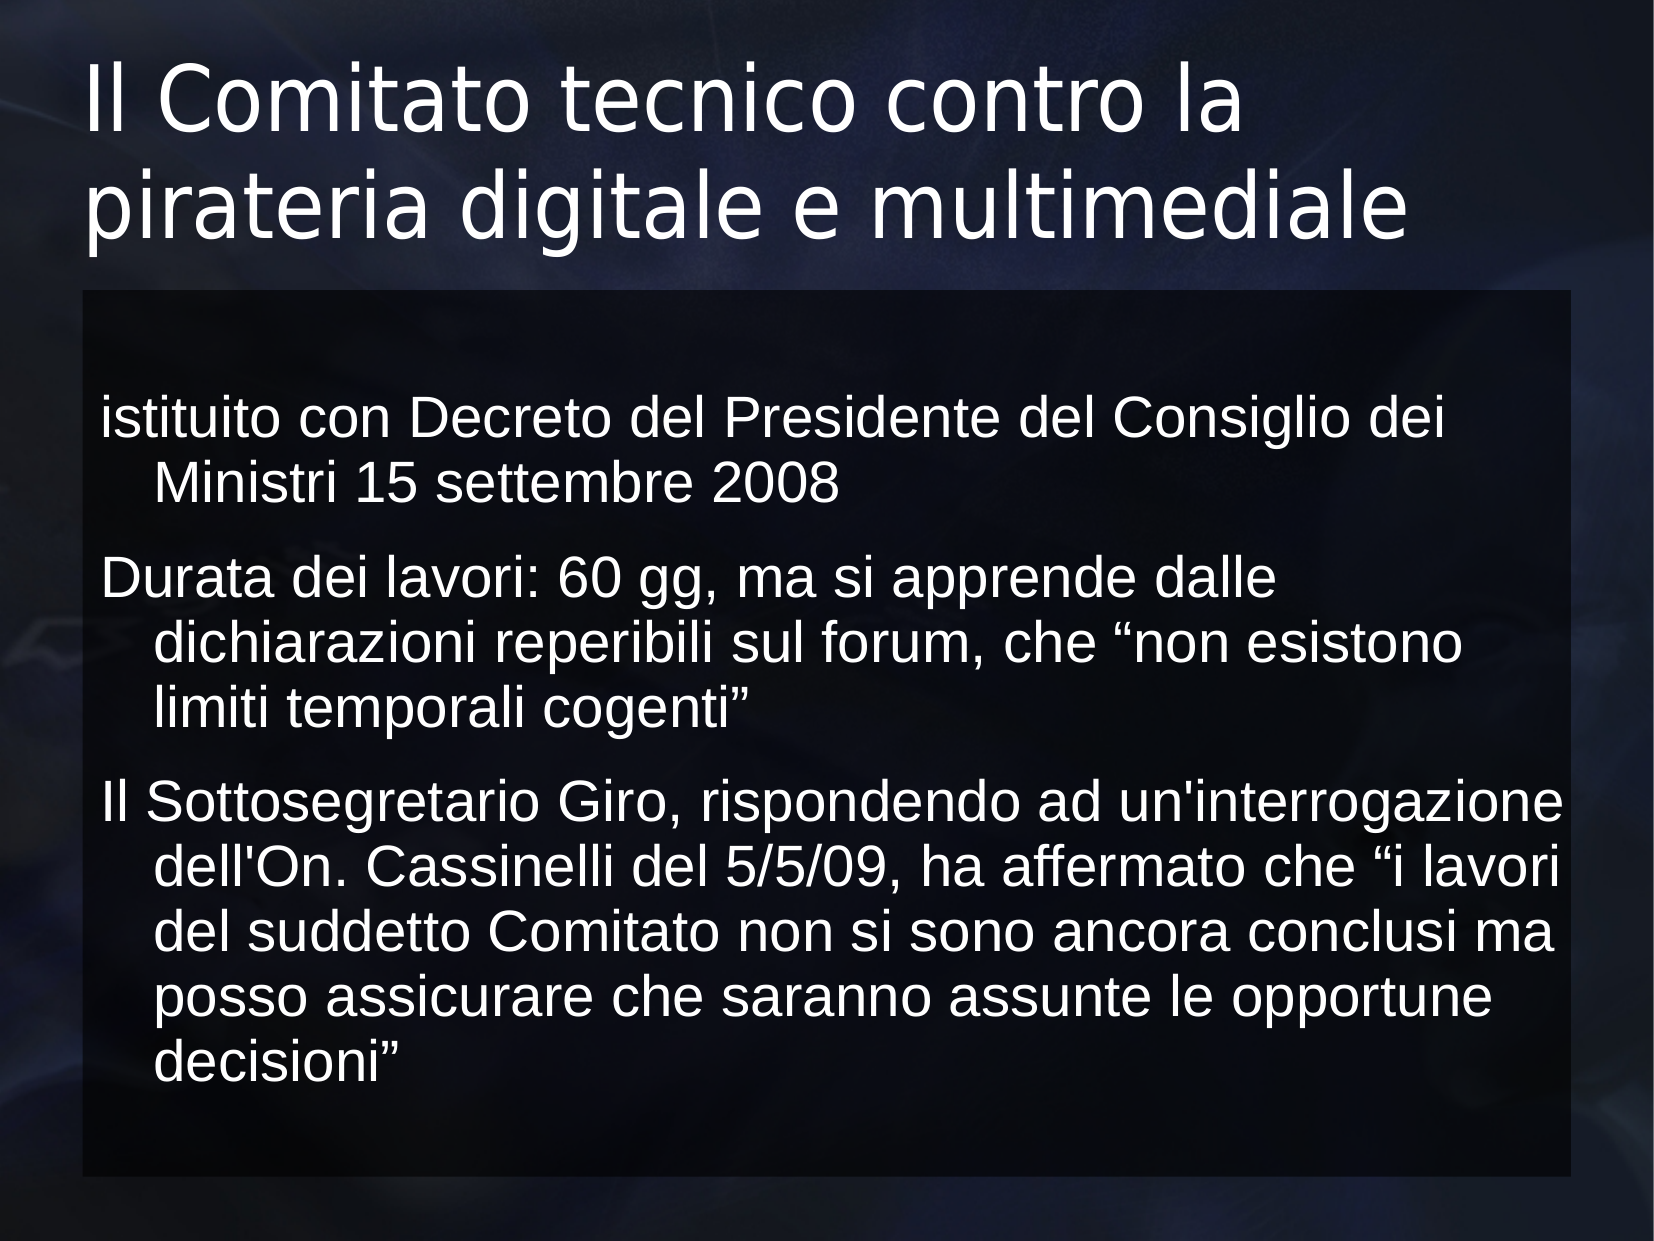

# Il Comitato tecnico contro la pirateria digitale e multimediale
istituito con Decreto del Presidente del Consiglio dei Ministri 15 settembre 2008
Durata dei lavori: 60 gg, ma si apprende dalle dichiarazioni reperibili sul forum, che “non esistono limiti temporali cogenti”
Il Sottosegretario Giro, rispondendo ad un'interrogazione dell'On. Cassinelli del 5/5/09, ha affermato che “i lavori del suddetto Comitato non si sono ancora conclusi ma posso assicurare che saranno assunte le opportune decisioni”